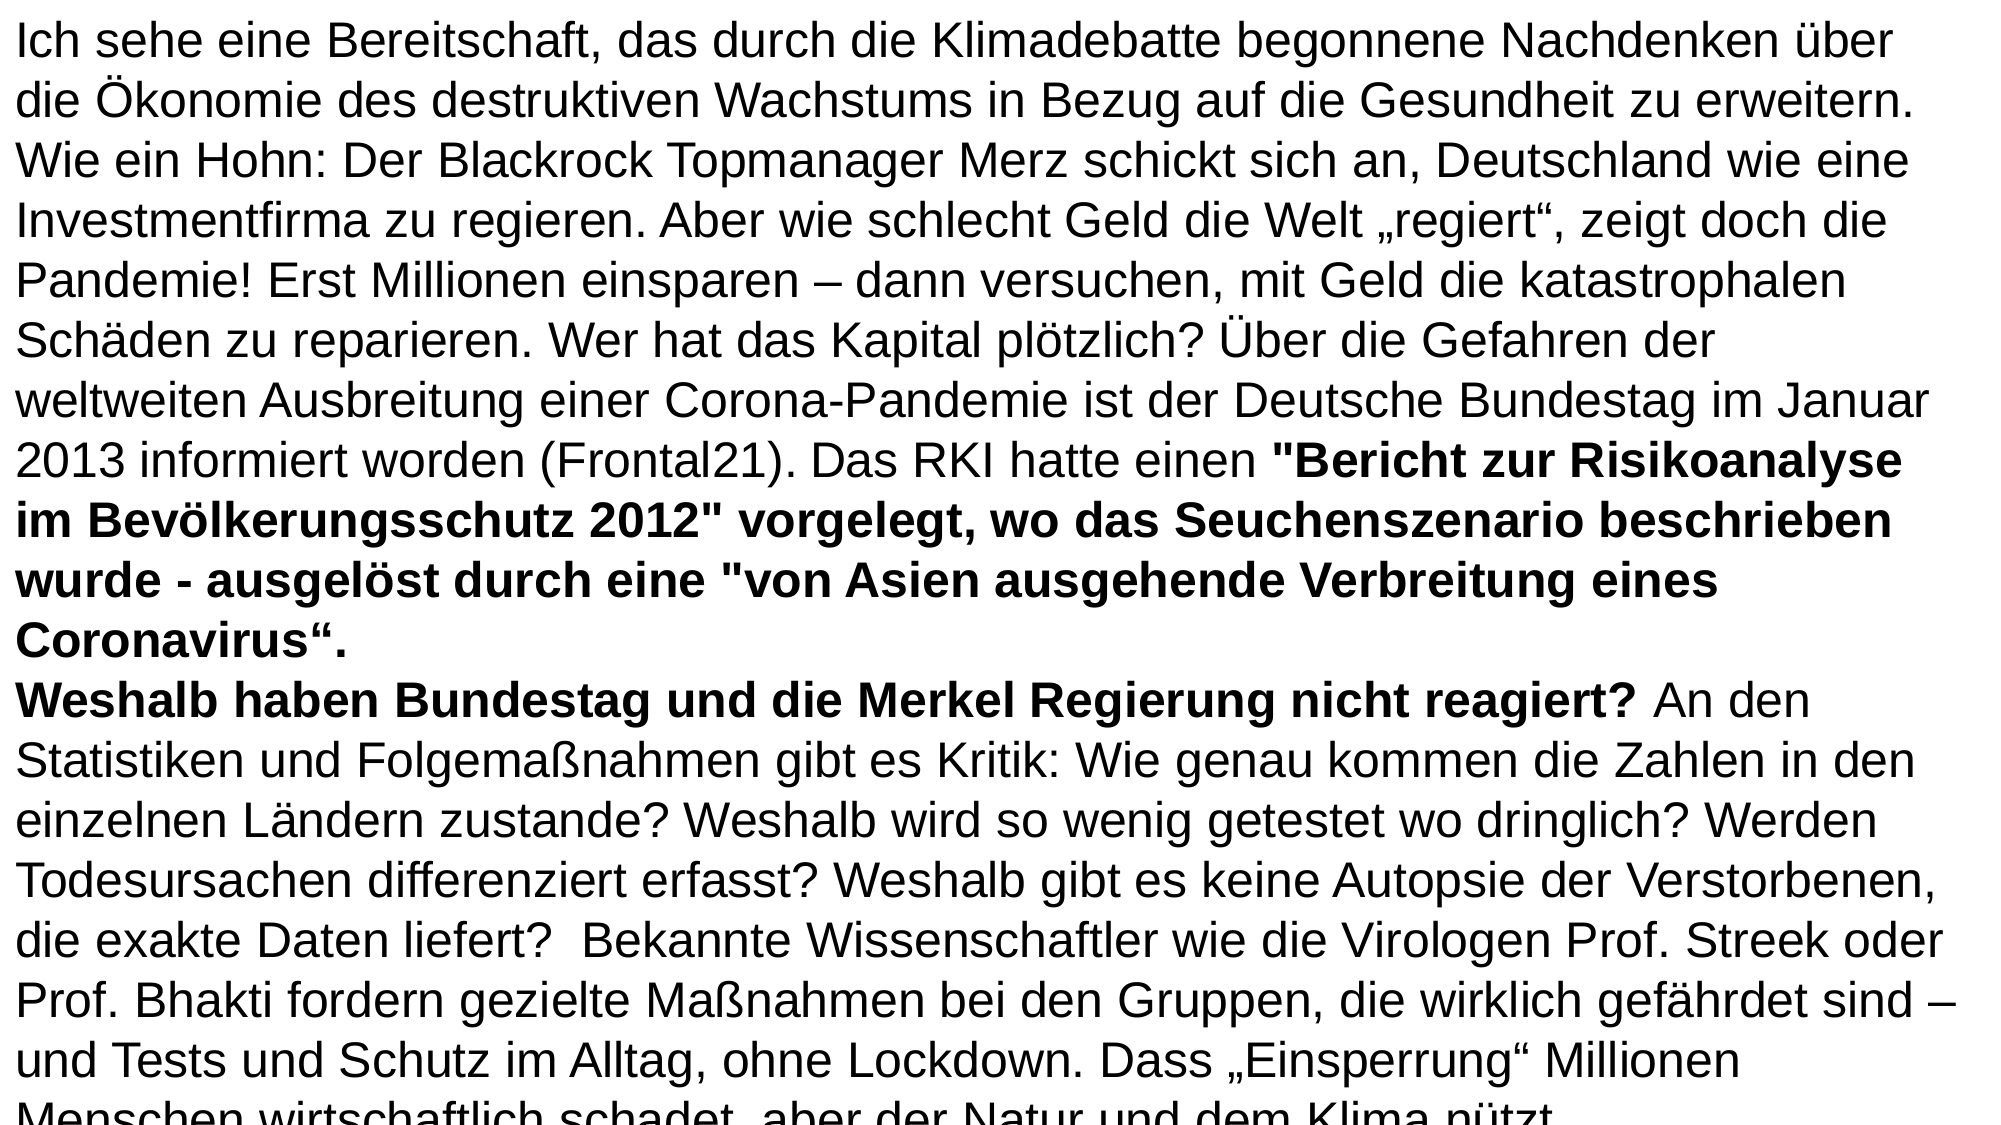

Ich sehe eine Bereitschaft, das durch die Klimadebatte begonnene Nachdenken über die Ökonomie des destruktiven Wachstums in Bezug auf die Gesundheit zu erweitern. Wie ein Hohn: Der Blackrock Topmanager Merz schickt sich an, Deutschland wie eine Investmentfirma zu regieren. Aber wie schlecht Geld die Welt „regiert“, zeigt doch die Pandemie! Erst Millionen einsparen – dann versuchen, mit Geld die katastrophalen Schäden zu reparieren. Wer hat das Kapital plötzlich? Über die Gefahren der weltweiten Ausbreitung einer Corona-Pandemie ist der Deutsche Bundestag im Januar 2013 informiert worden (Frontal21). Das RKI hatte einen "Bericht zur Risikoanalyse im Bevölkerungsschutz 2012" vorgelegt, wo das Seuchenszenario beschrieben wurde - ausgelöst durch eine "von Asien ausgehende Verbreitung eines Coronavirus“.
Weshalb haben Bundestag und die Merkel Regierung nicht reagiert? An den Statistiken und Folgemaßnahmen gibt es Kritik: Wie genau kommen die Zahlen in den einzelnen Ländern zustande? Weshalb wird so wenig getestet wo dringlich? Werden Todesursachen differenziert erfasst? Weshalb gibt es keine Autopsie der Verstorbenen, die exakte Daten liefert? Bekannte Wissenschaftler wie die Virologen Prof. Streek oder Prof. Bhakti fordern gezielte Maßnahmen bei den Gruppen, die wirklich gefährdet sind – und Tests und Schutz im Alltag, ohne Lockdown. Dass „Einsperrung“ Millionen Menschen wirtschaftlich schadet, aber der Natur und dem Klima nützt …….